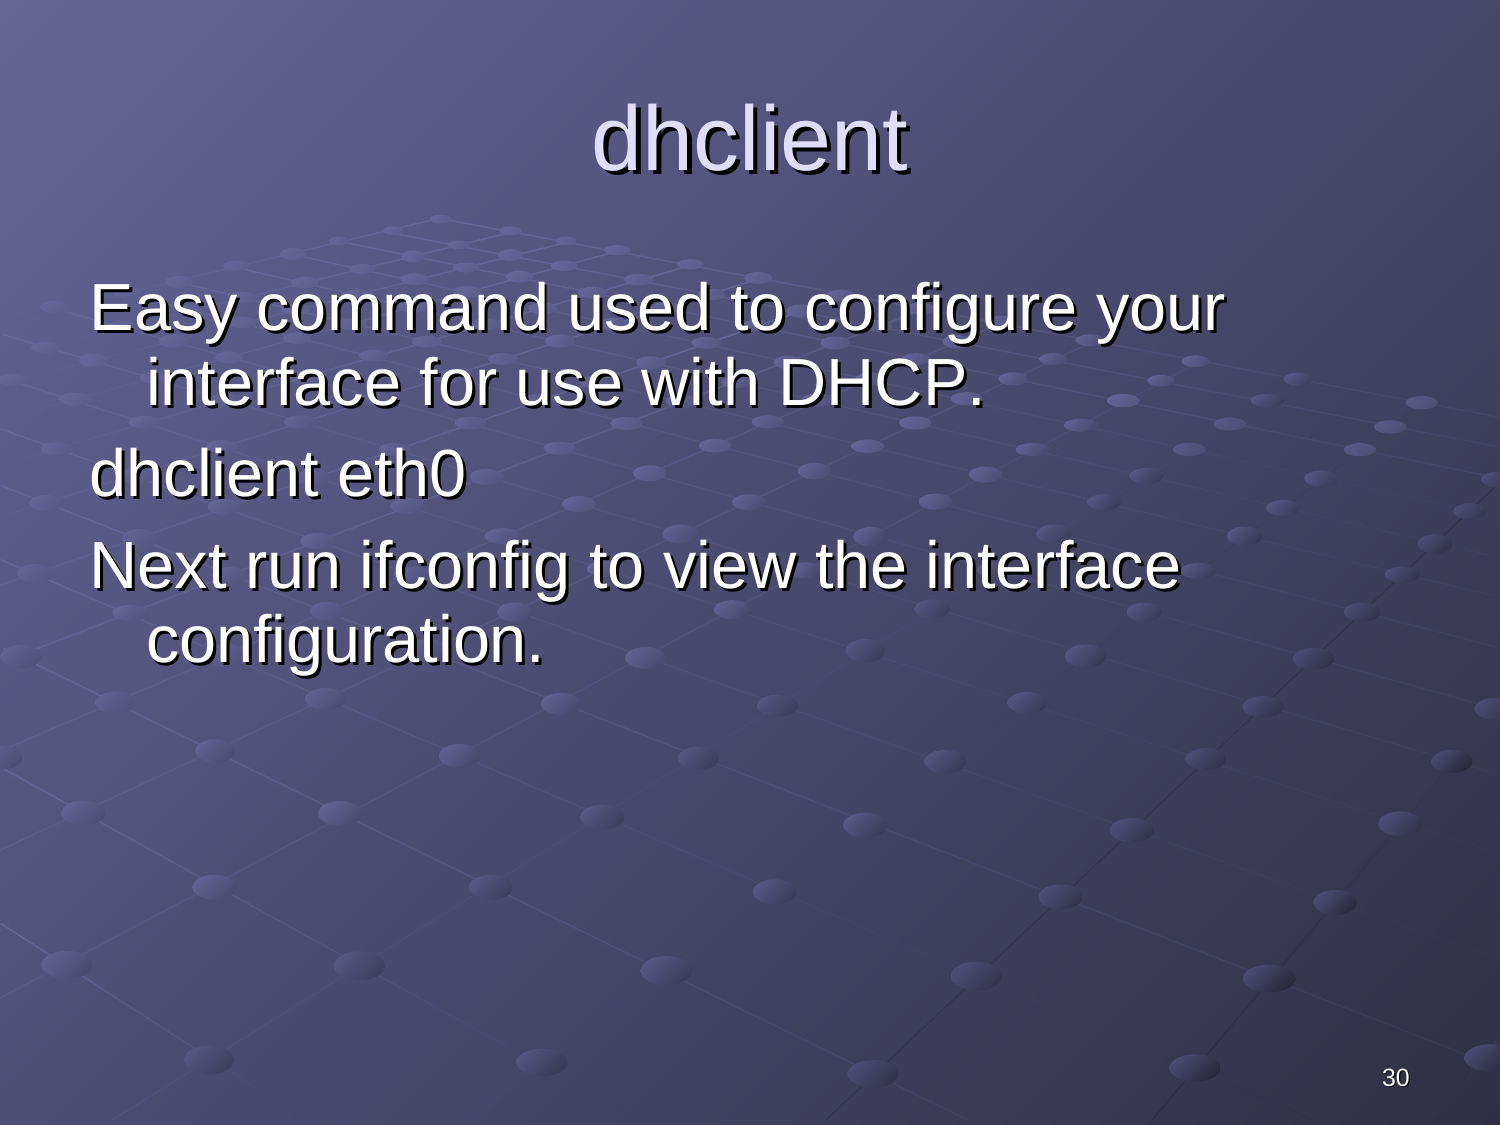

# dhclient
Easy command used to configure your interface for use with DHCP.
dhclient eth0
Next run ifconfig to view the interface configuration.
30